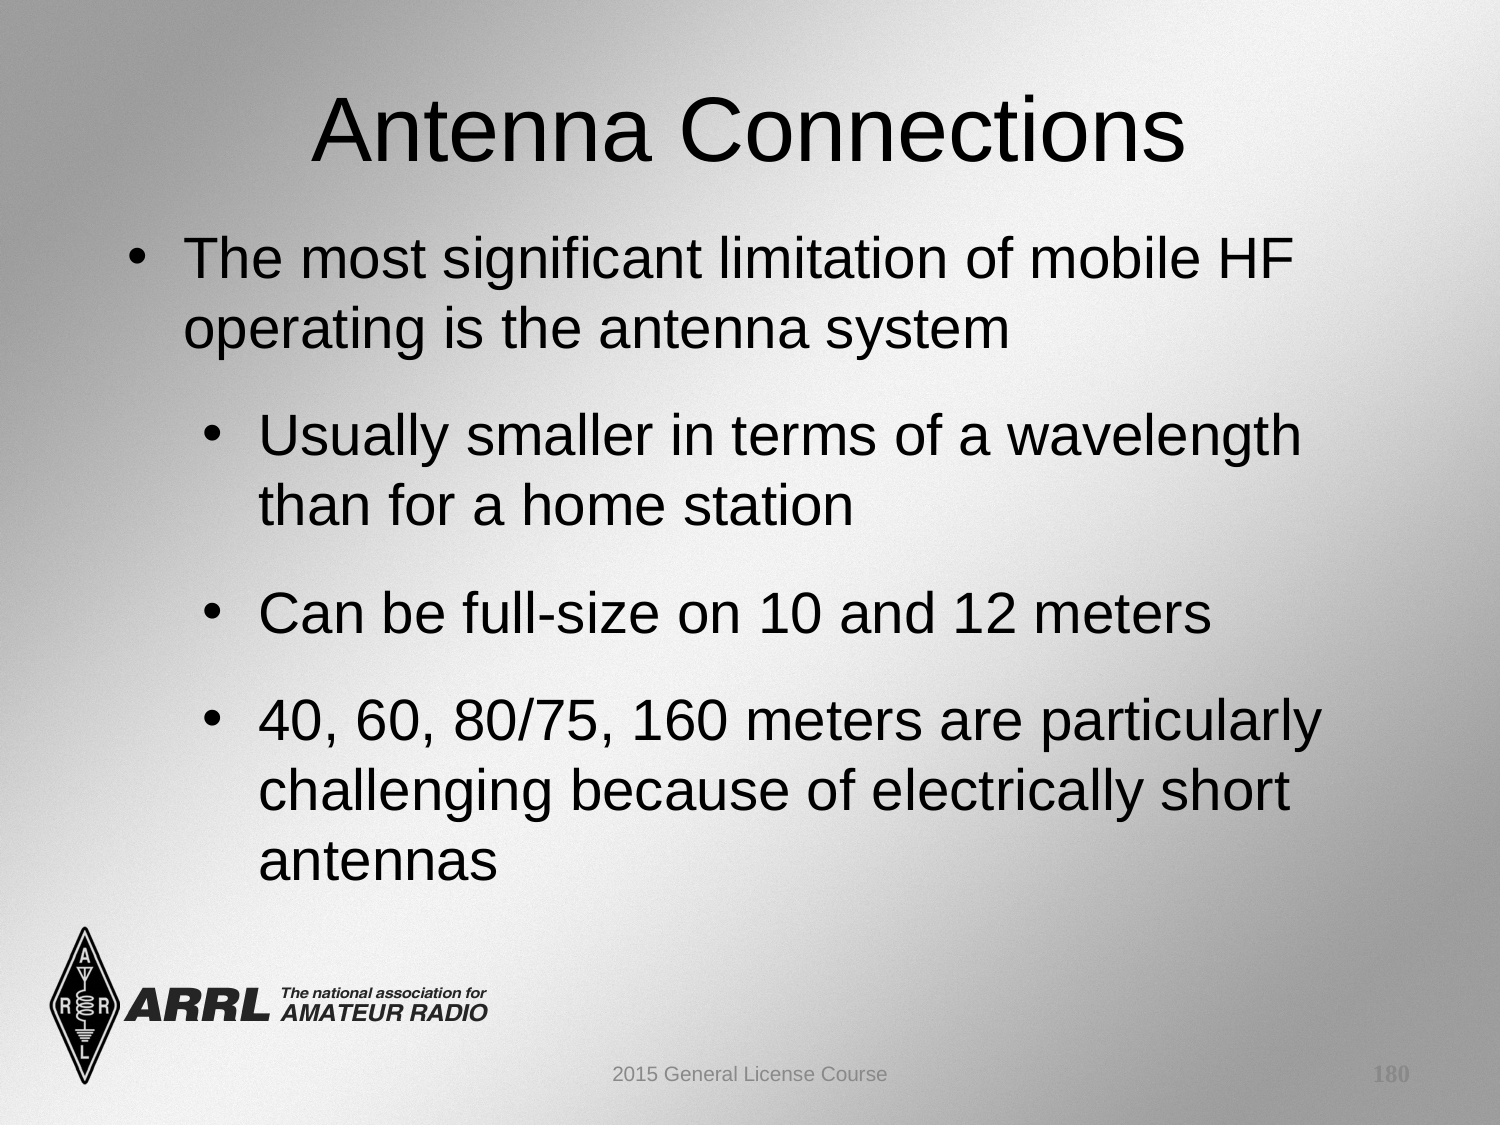

Antenna Connections
The most significant limitation of mobile HF operating is the antenna system
Usually smaller in terms of a wavelength than for a home station
Can be full-size on 10 and 12 meters
40, 60, 80/75, 160 meters are particularly challenging because of electrically short antennas
2015 General License Course